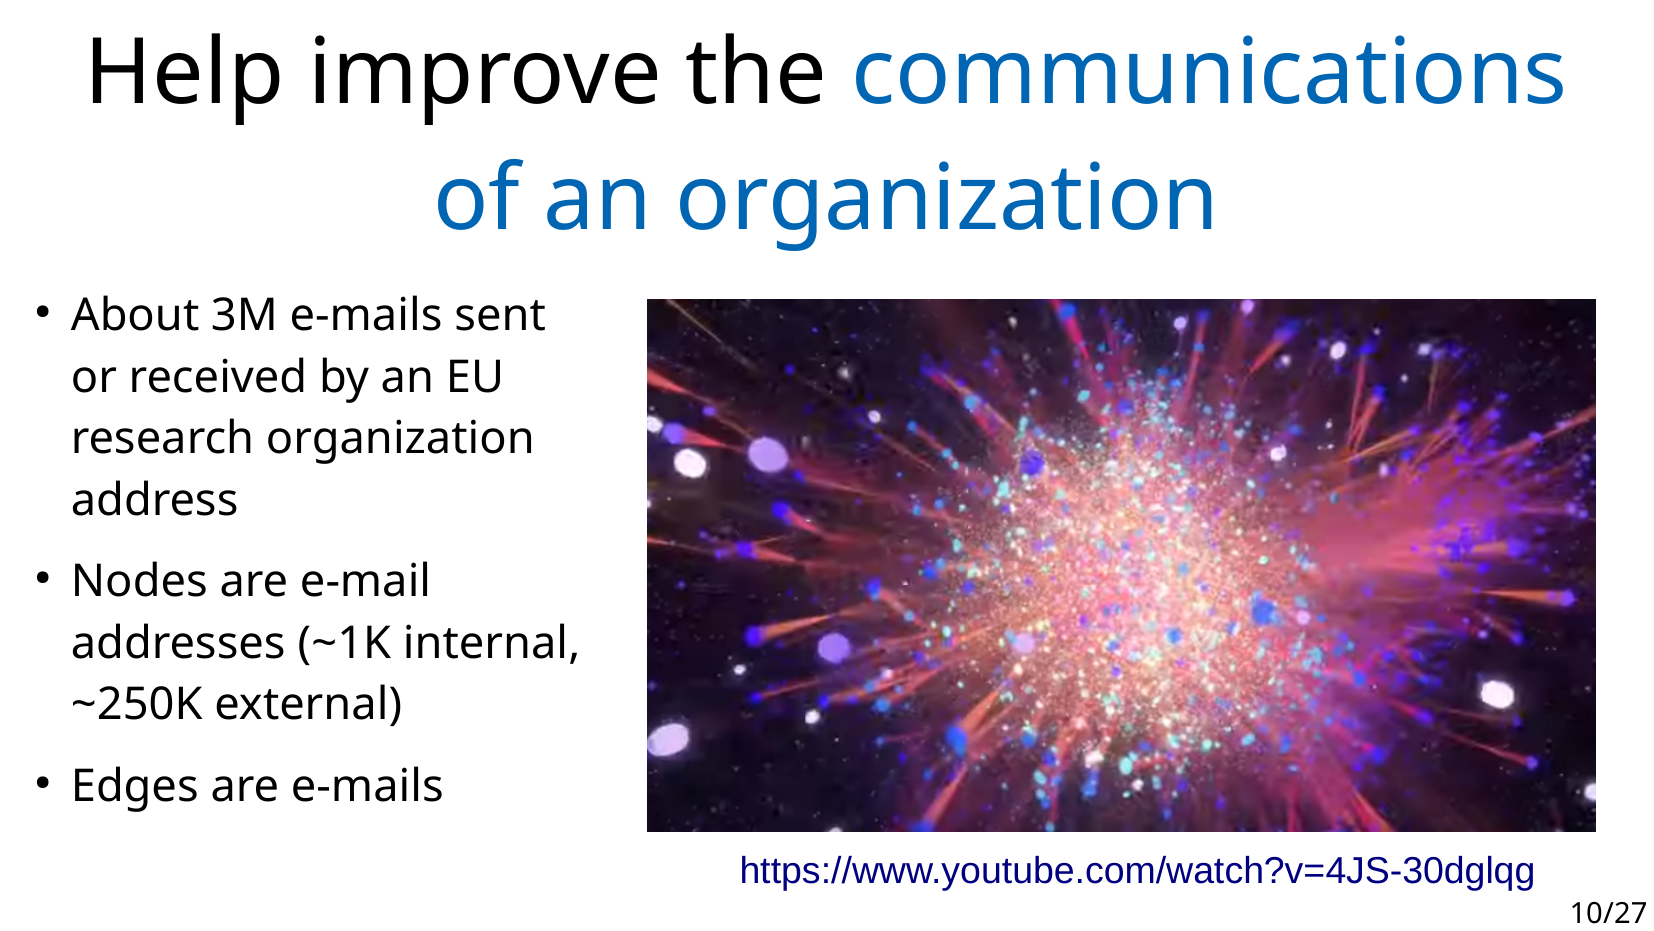

# Help improve the communications of an organization
About 3M e-mails sent or received by an EU research organization address
Nodes are e-mail addresses (~1K internal, ~250K external)
Edges are e-mails
https://www.youtube.com/watch?v=4JS-30dglqg
10